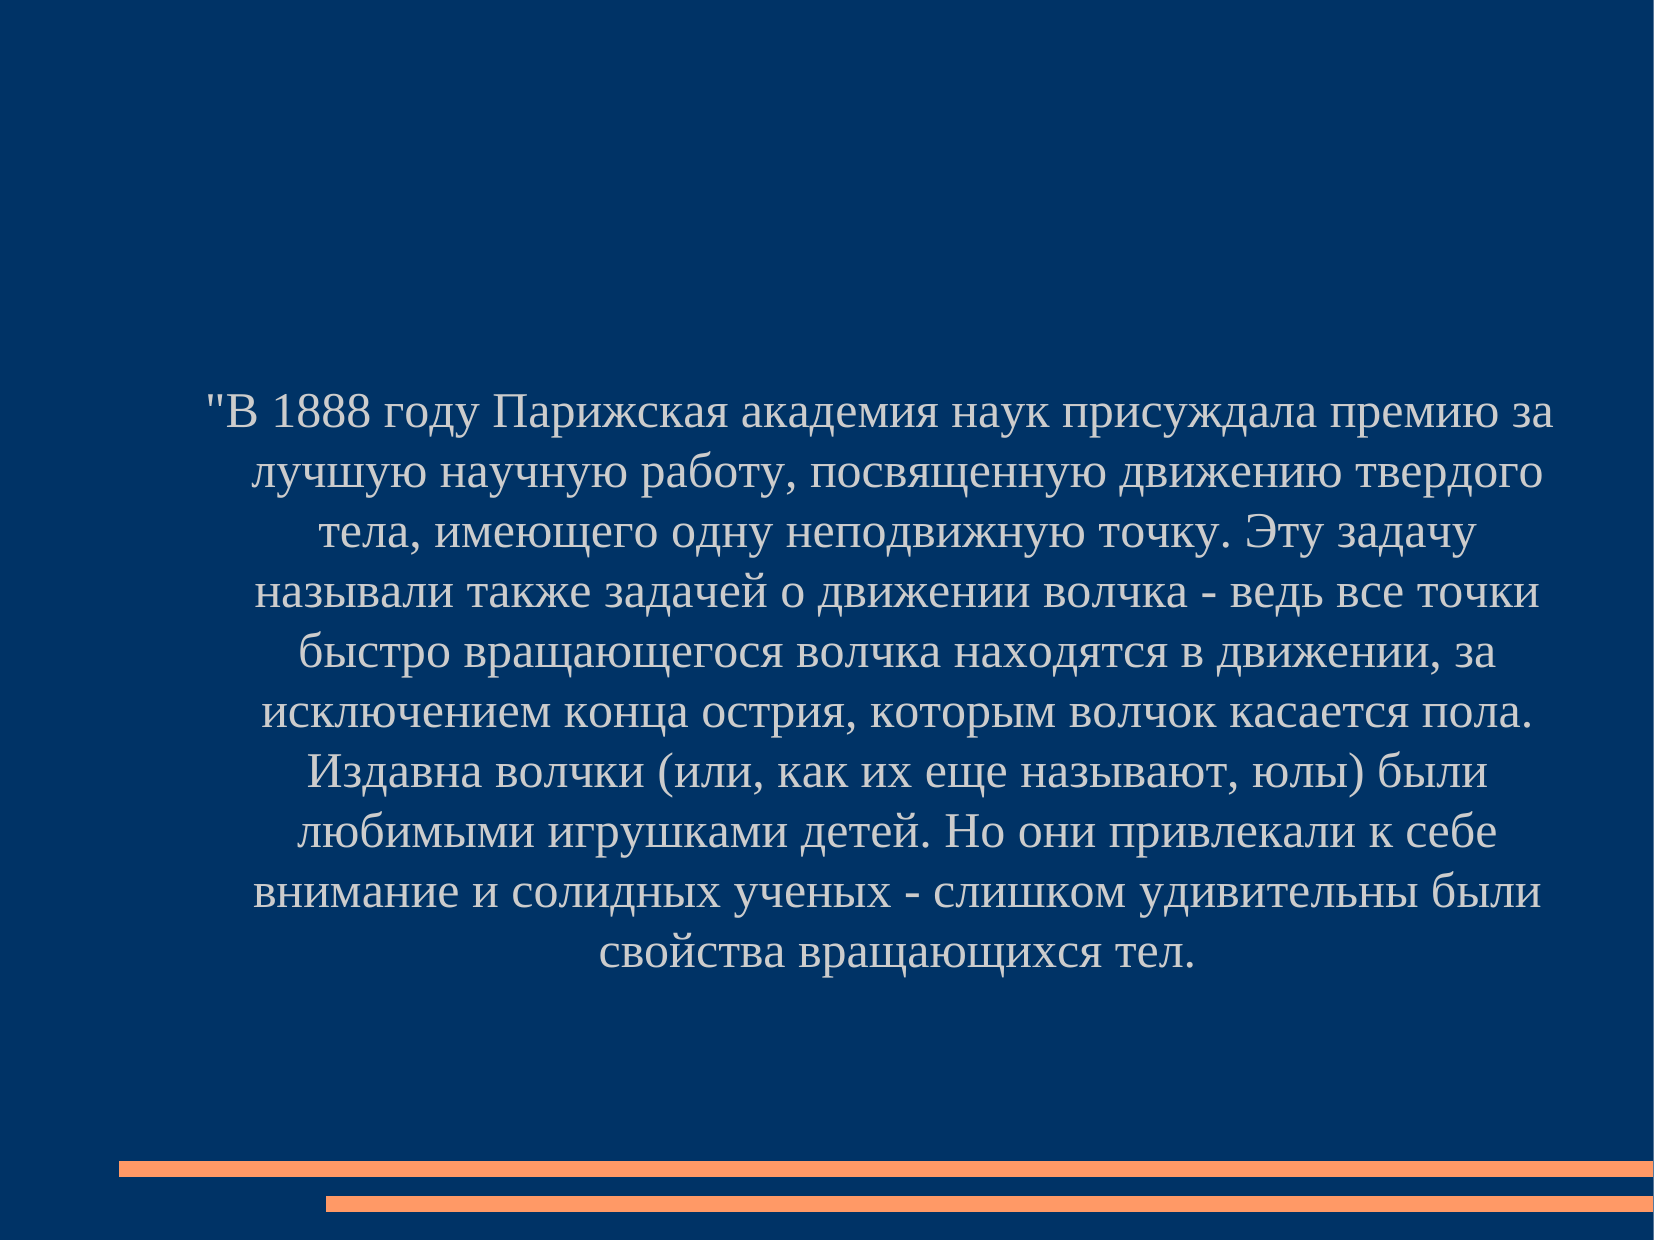

# "В 1888 году Парижская академия наук присуждала премию за лучшую научную работу, посвященную движению твердого тела, имеющего одну неподвижную точку. Эту задачу называли также задачей о движении волчка - ведь все точки быстро вращающегося волчка находятся в движении, за исключением конца острия, которым волчок касается пола. Издавна волчки (или, как их еще называют, юлы) были любимыми игрушками детей. Но они привлекали к себе внимание и солидных ученых - слишком удивительны были свойства вращающихся тел.